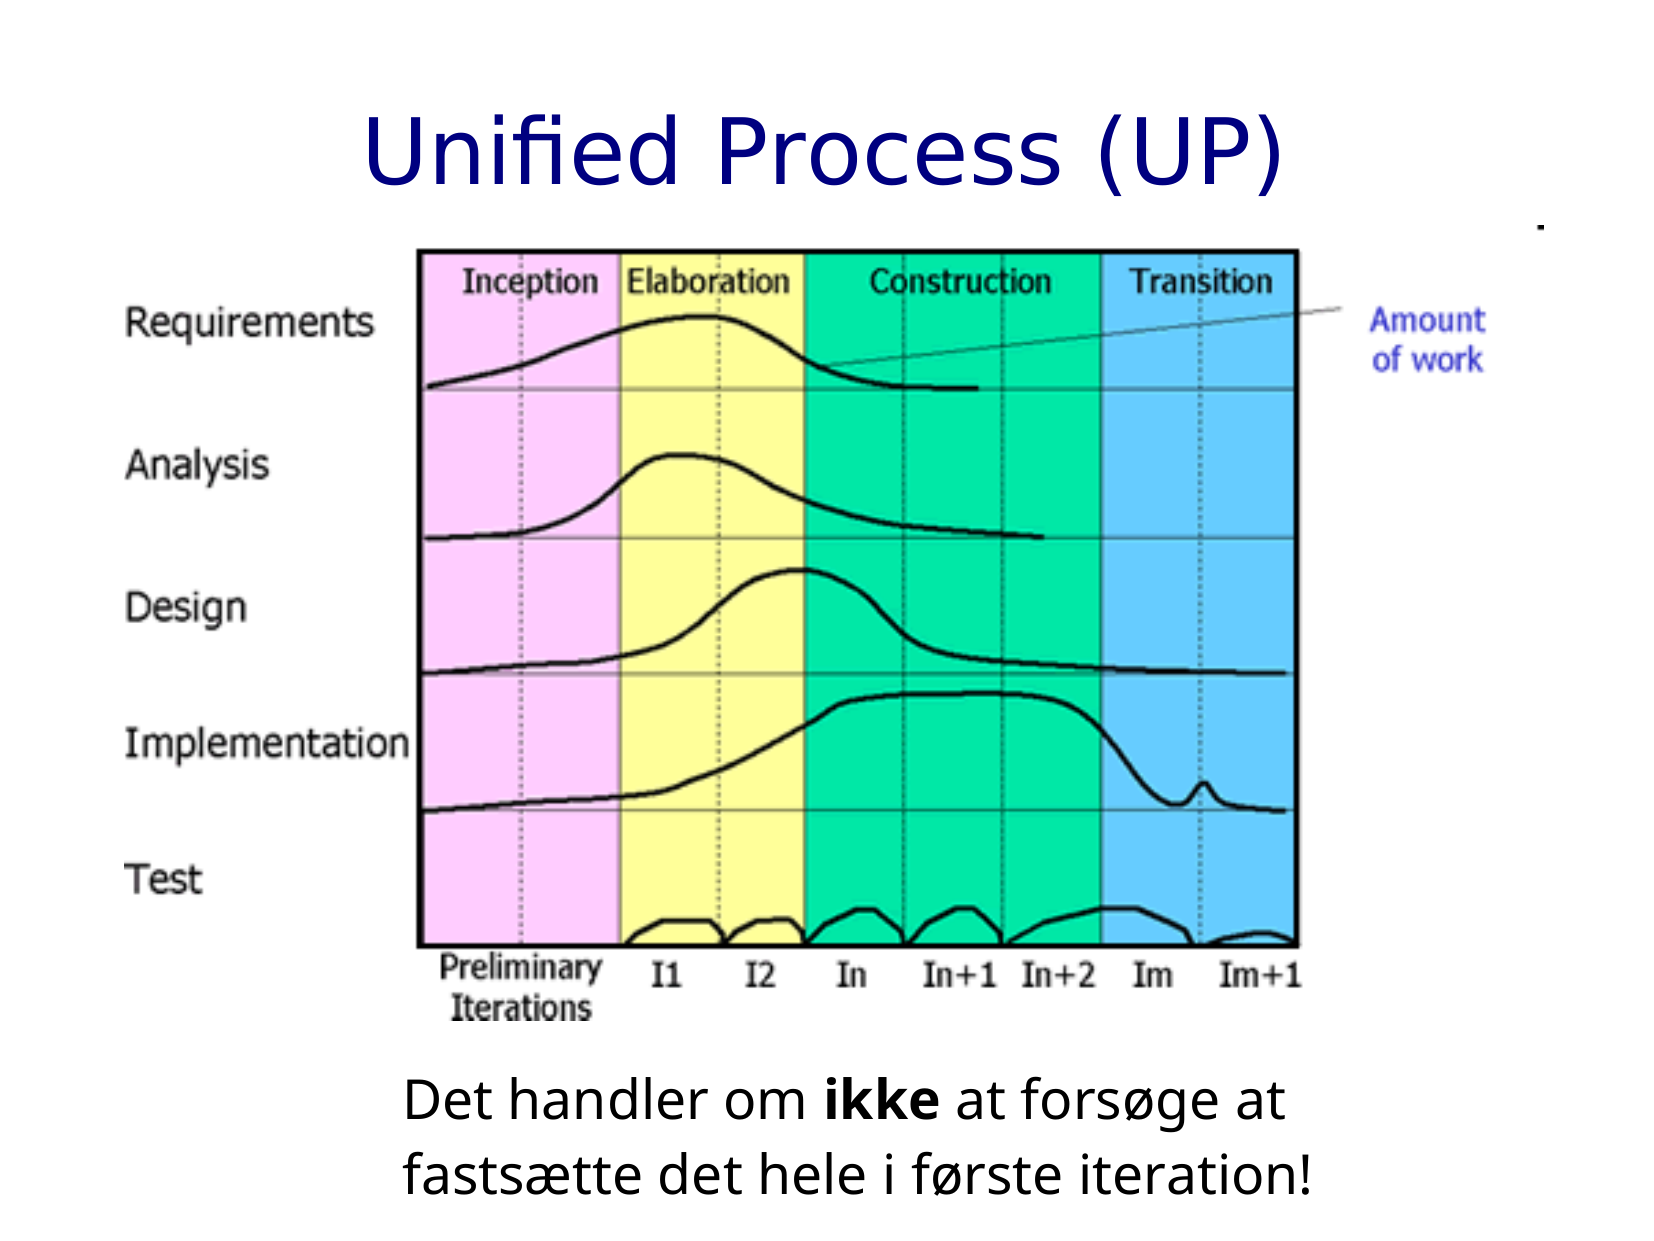

# Unified Process (UP)
Det handler om ikke at forsøge at
fastsætte det hele i første iteration!